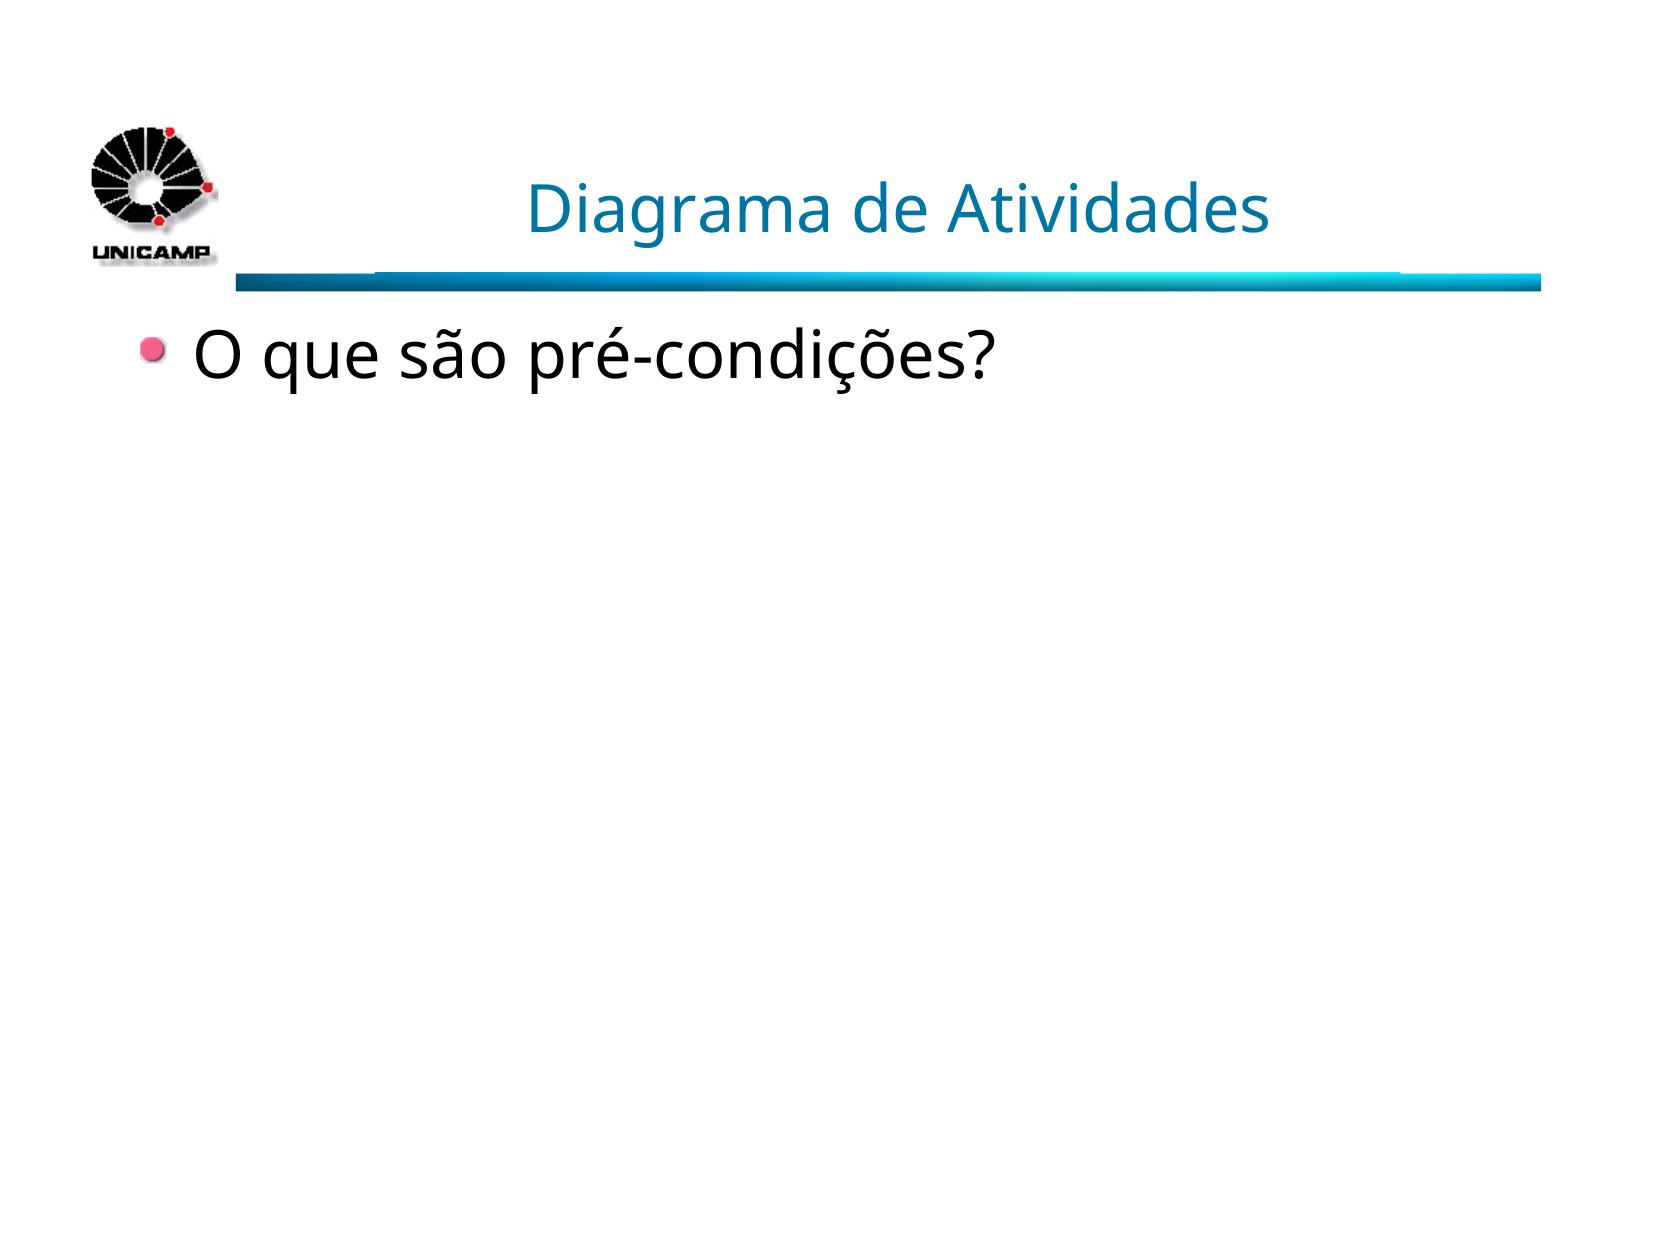

# Diagrama de Atividades
O que são pré-condições?